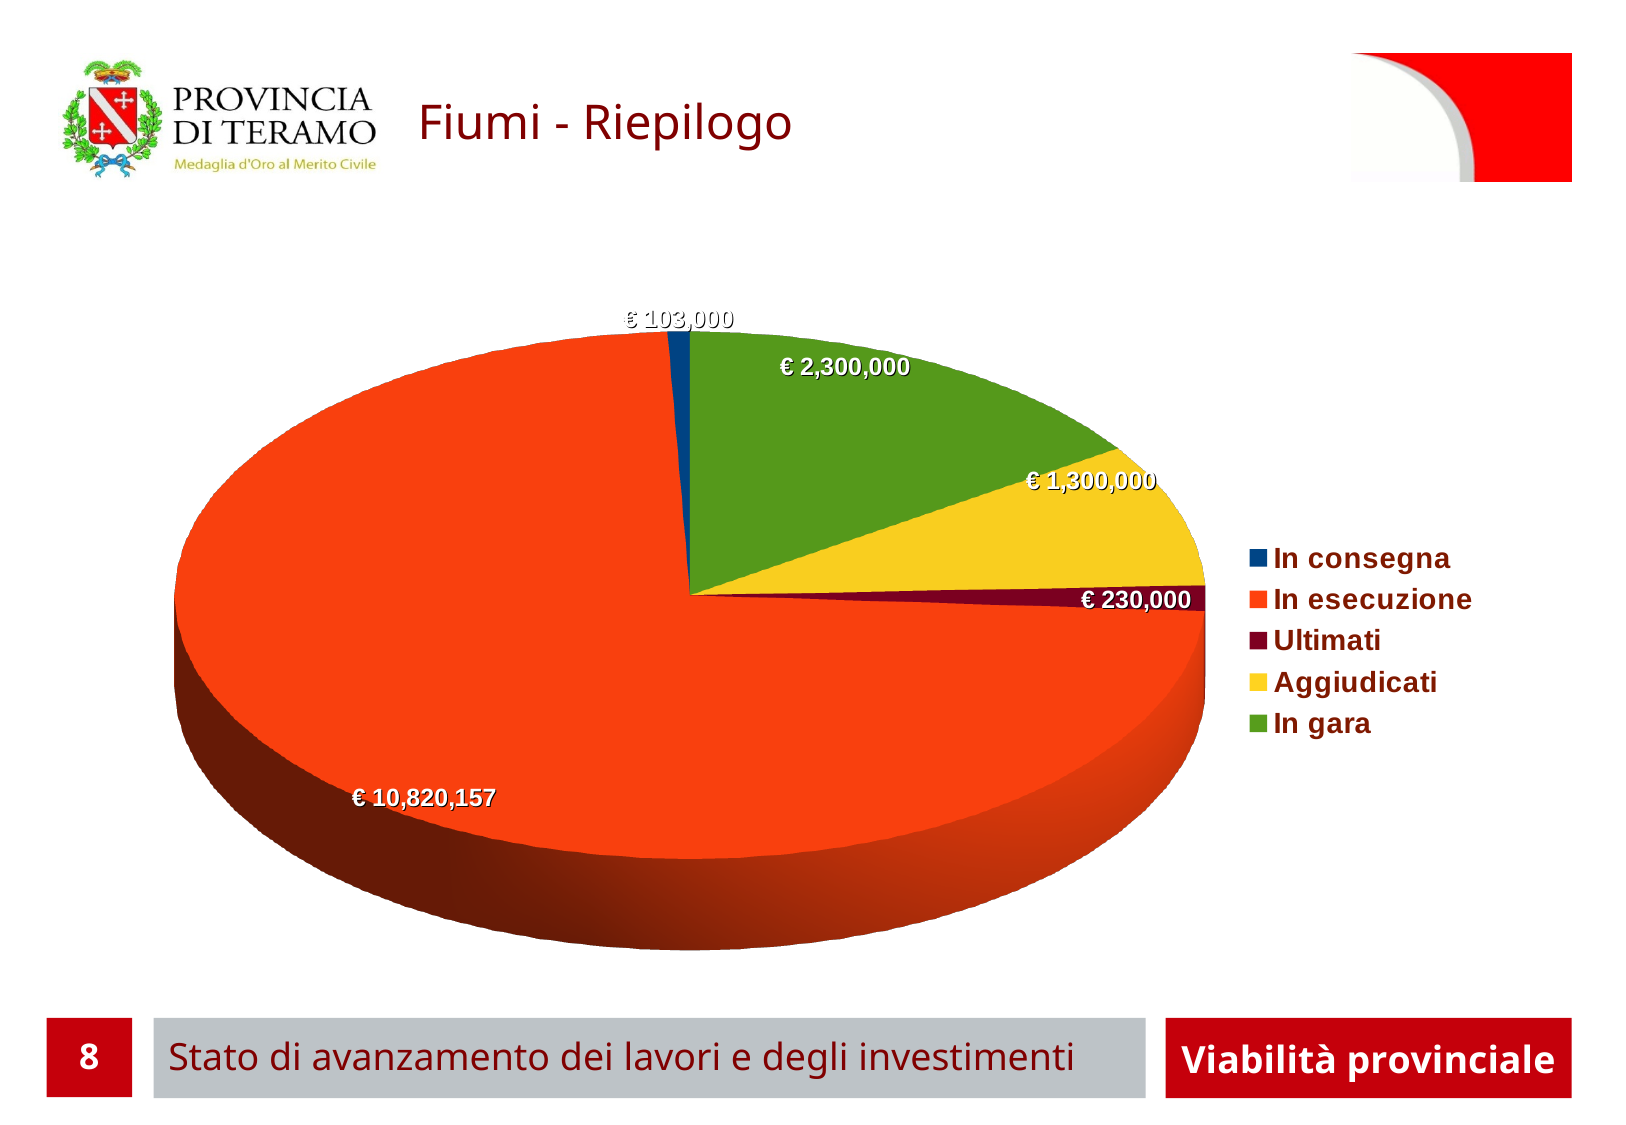

# Fiumi - Riepilogo
[unsupported chart]
8